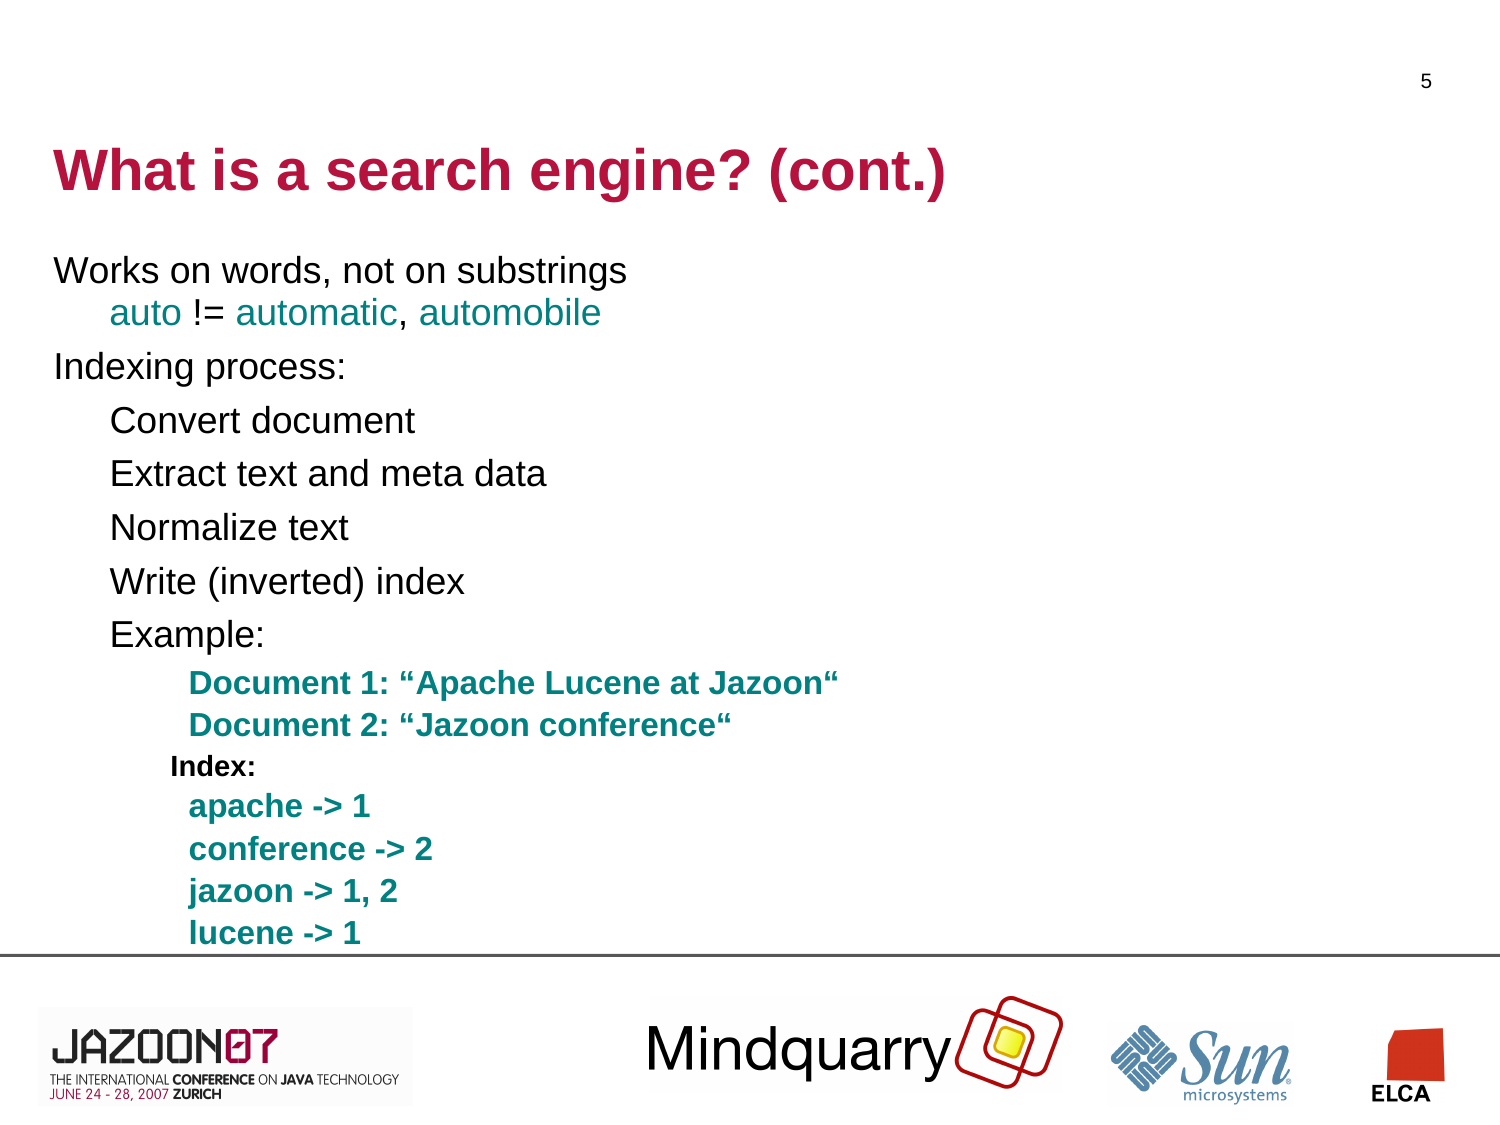

5
# What is a search engine? (cont.)
Works on words, not on substrings
auto != automatic, automobile
Indexing process:
Convert document
Extract text and meta data
Normalize text
Write (inverted) index
Example:
 Document 1: “Apache Lucene at Jazoon“
 Document 2: “Jazoon conference“
Index:
 apache -> 1
 conference -> 2
 jazoon -> 1, 2
 lucene -> 1